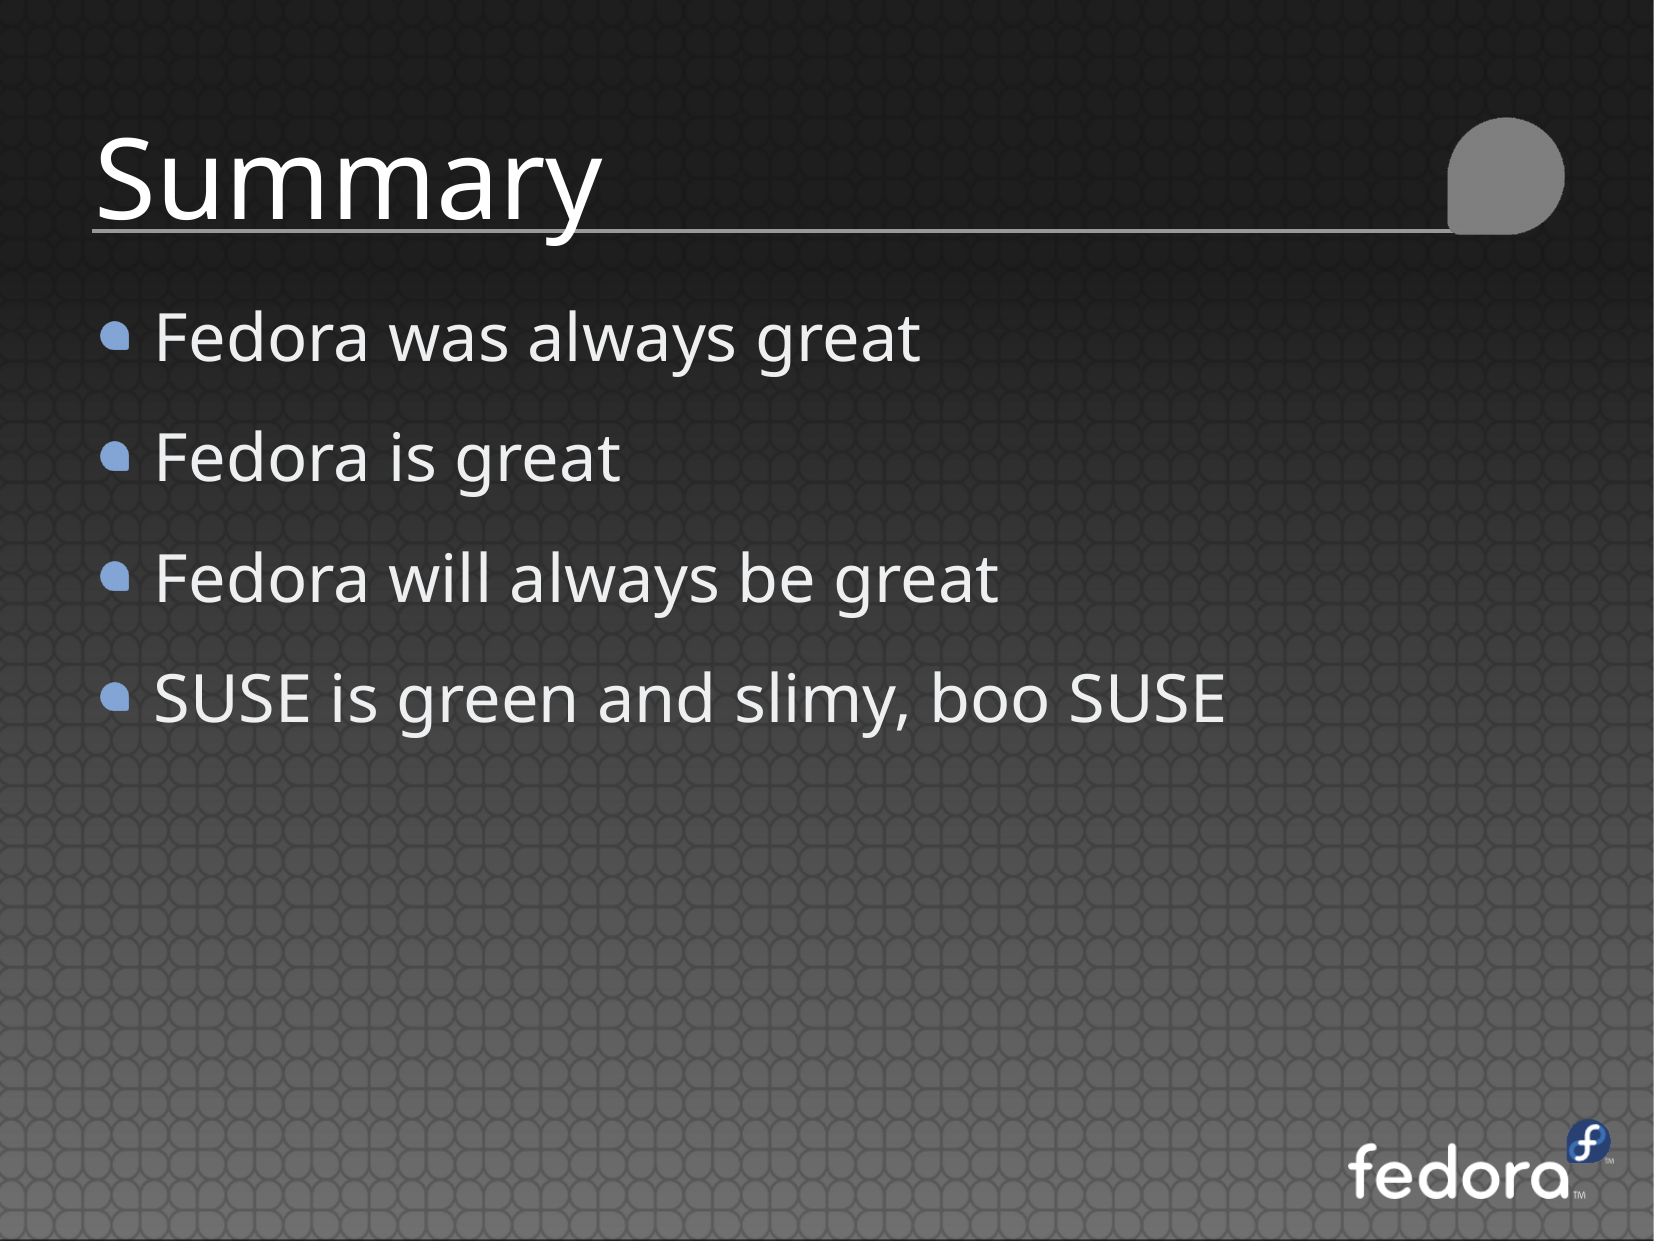

Summary
# Fedora was always great
Fedora is great
Fedora will always be great
SUSE is green and slimy, boo SUSE